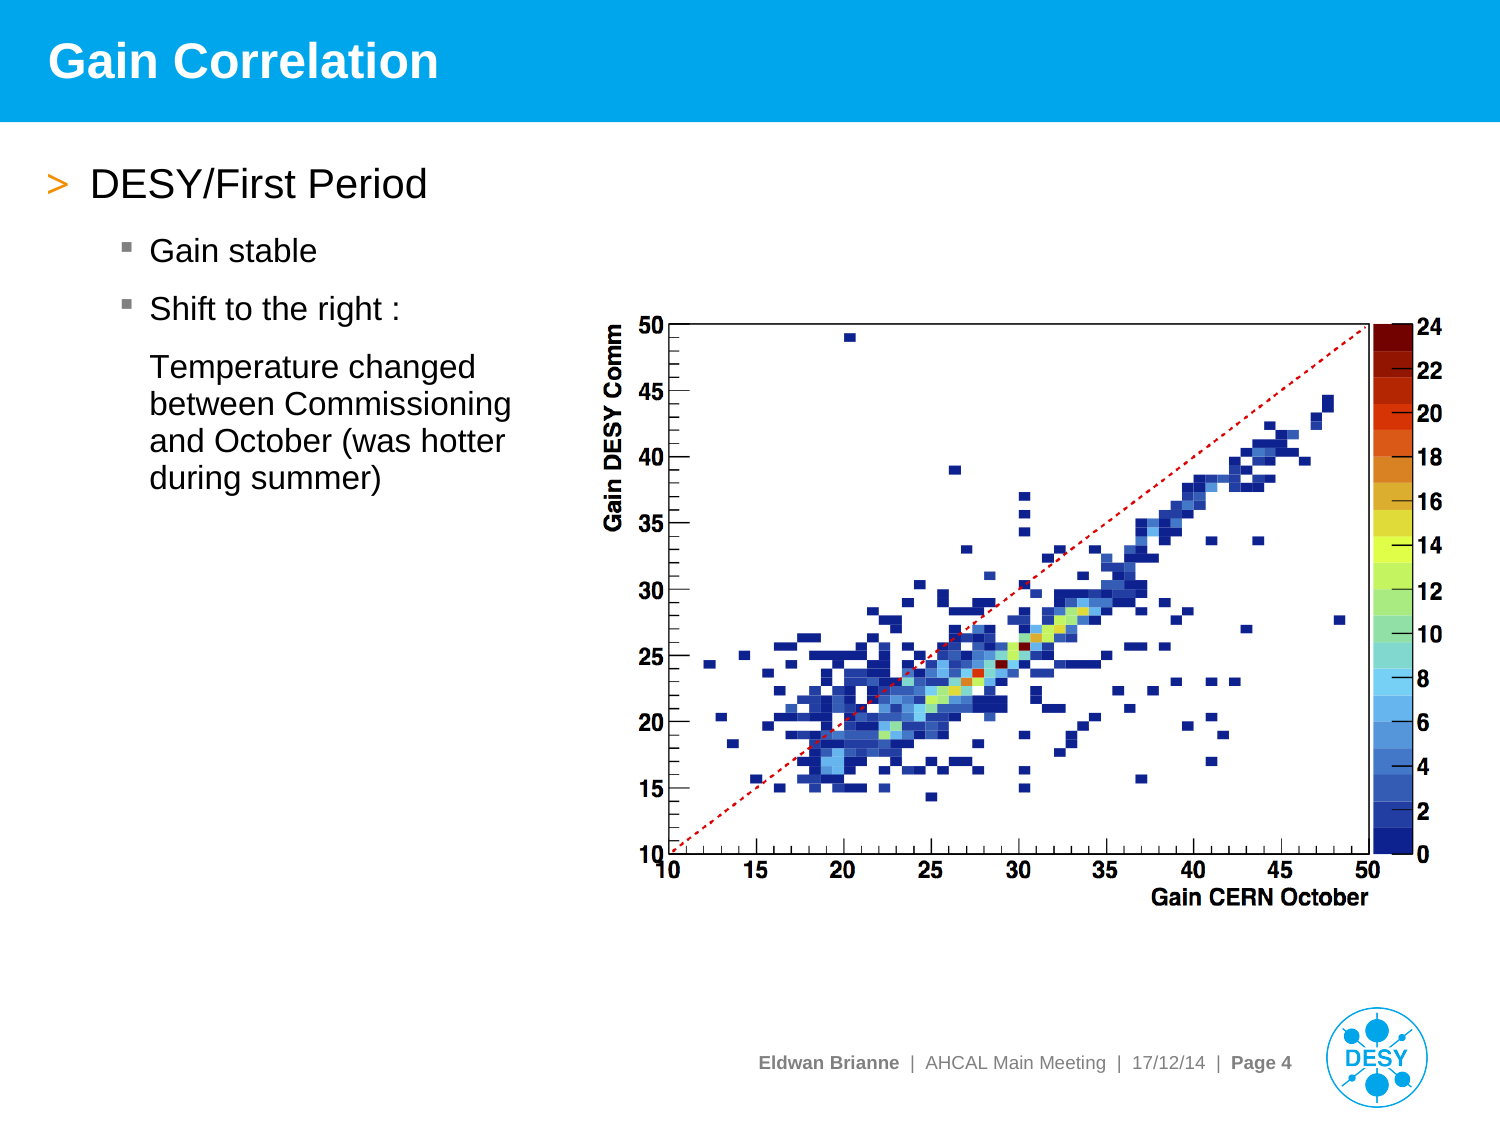

# Gain Correlation
DESY/First Period
Gain stable
Shift to the right :
Temperature changed between Commissioning and October (was hotter during summer)